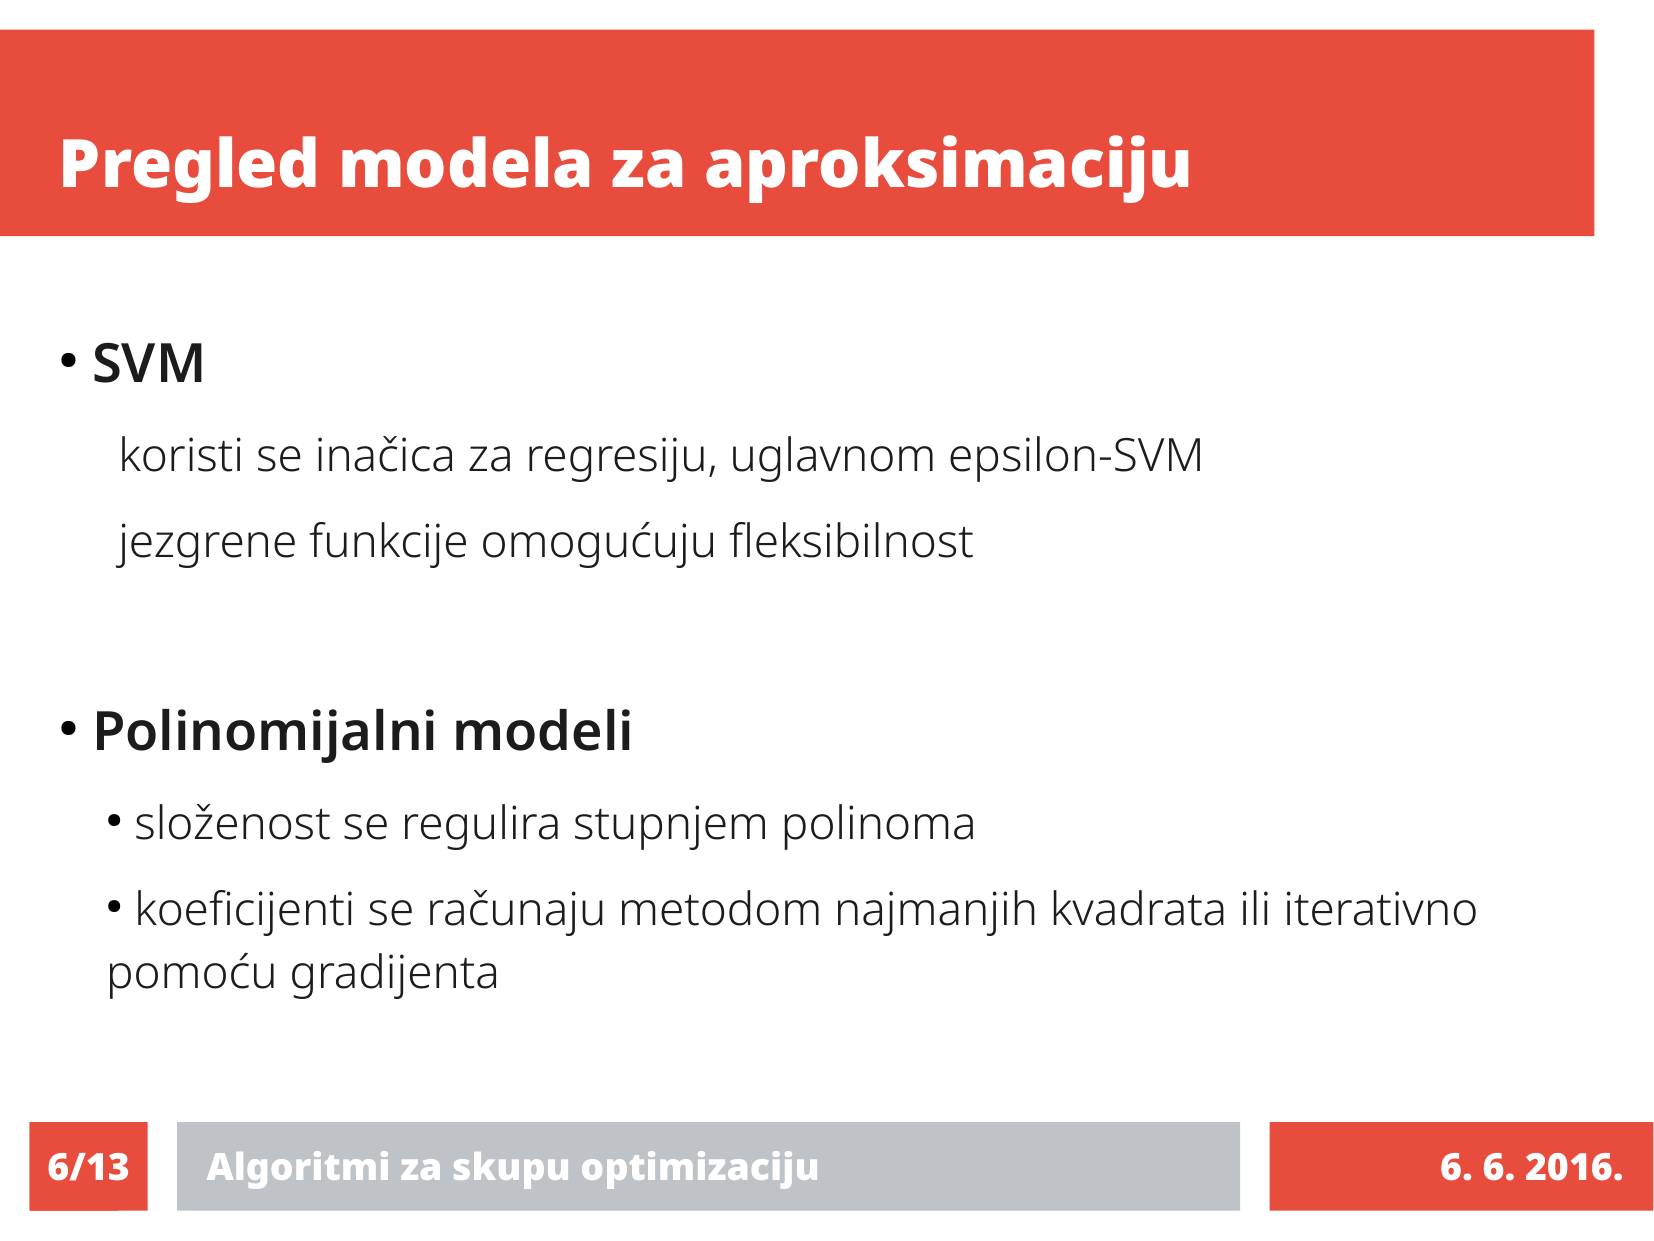

# Pregled modela za aproksimaciju
 SVM
 koristi se inačica za regresiju, uglavnom epsilon-SVM
 jezgrene funkcije omogućuju fleksibilnost
 Polinomijalni modeli
 složenost se regulira stupnjem polinoma
 koeficijenti se računaju metodom najmanjih kvadrata ili iterativno pomoću gradijenta
6
Algoritmi za skupu optimizaciju
6. 6. 2016.